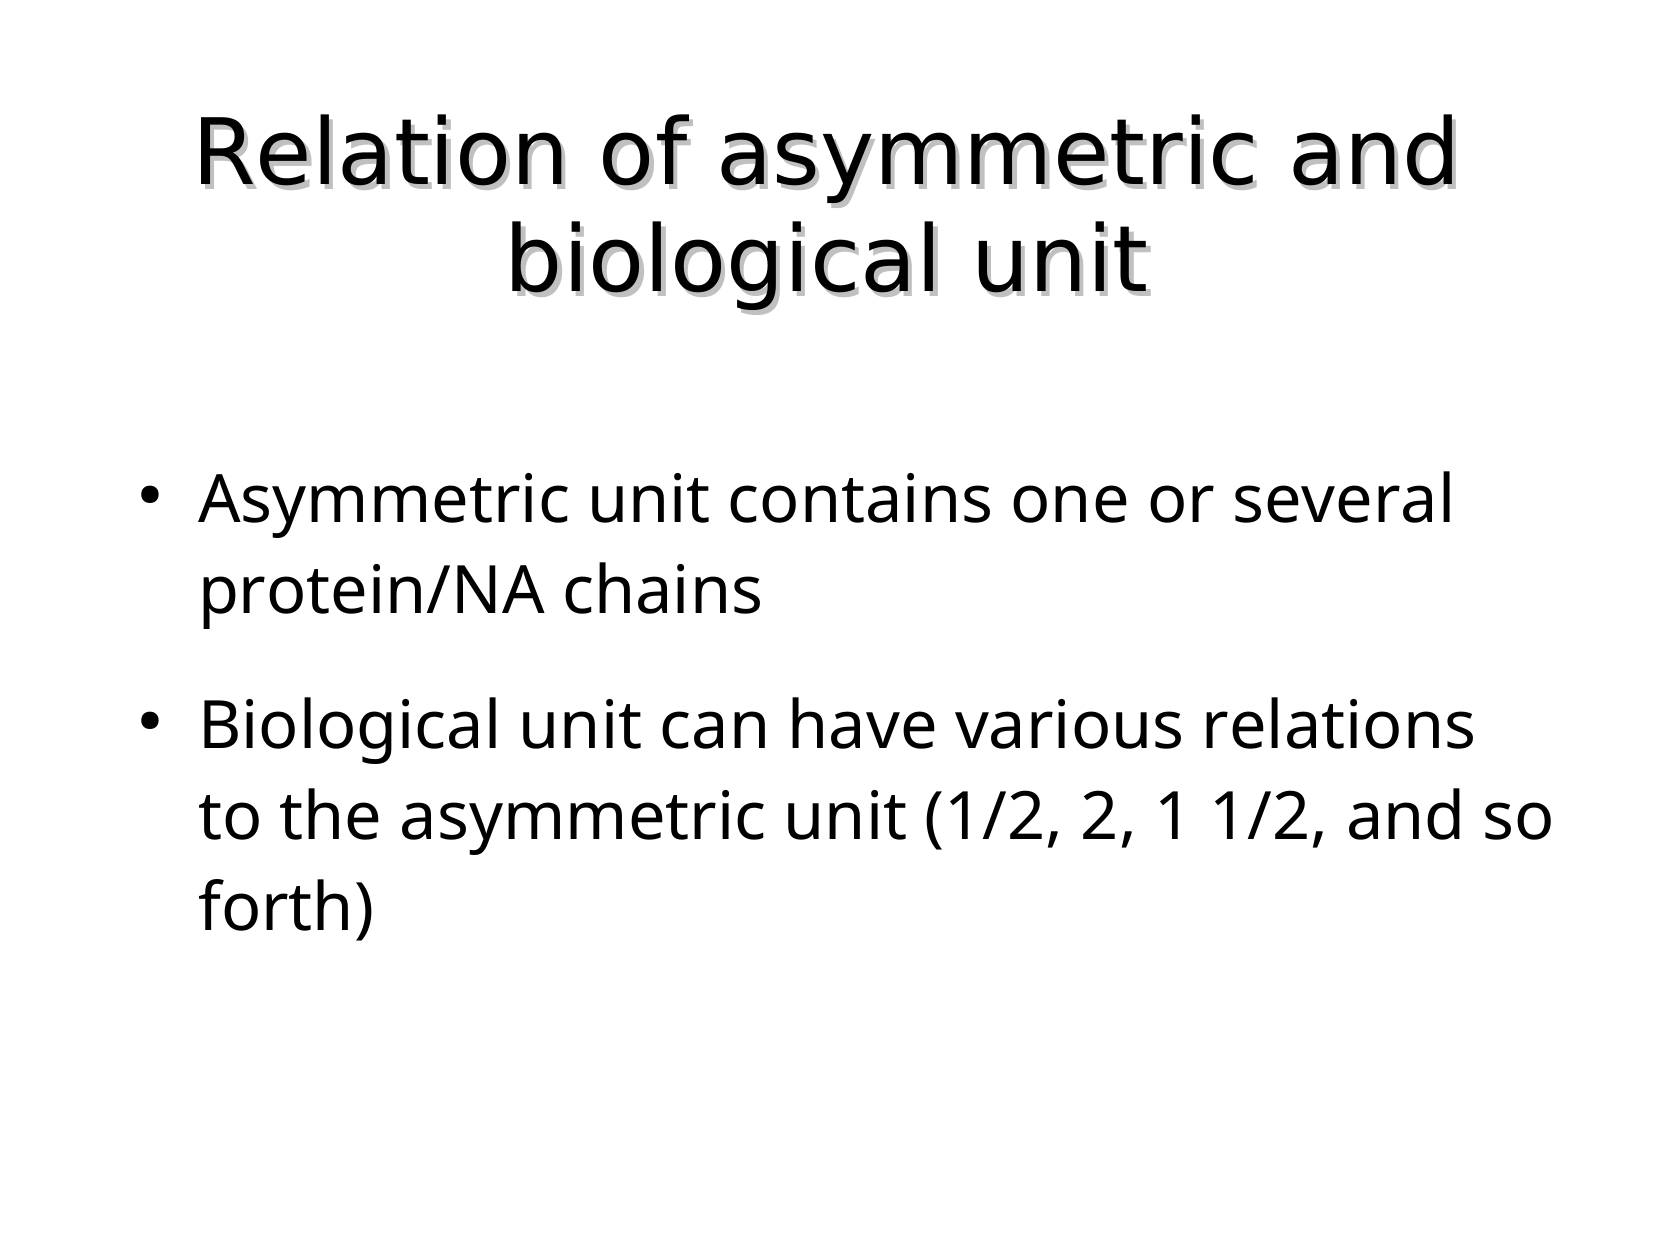

# Relation of asymmetric and biological unit
Asymmetric unit contains one or several protein/NA chains
Biological unit can have various relations to the asymmetric unit (1/2, 2, 1 1/2, and so forth)